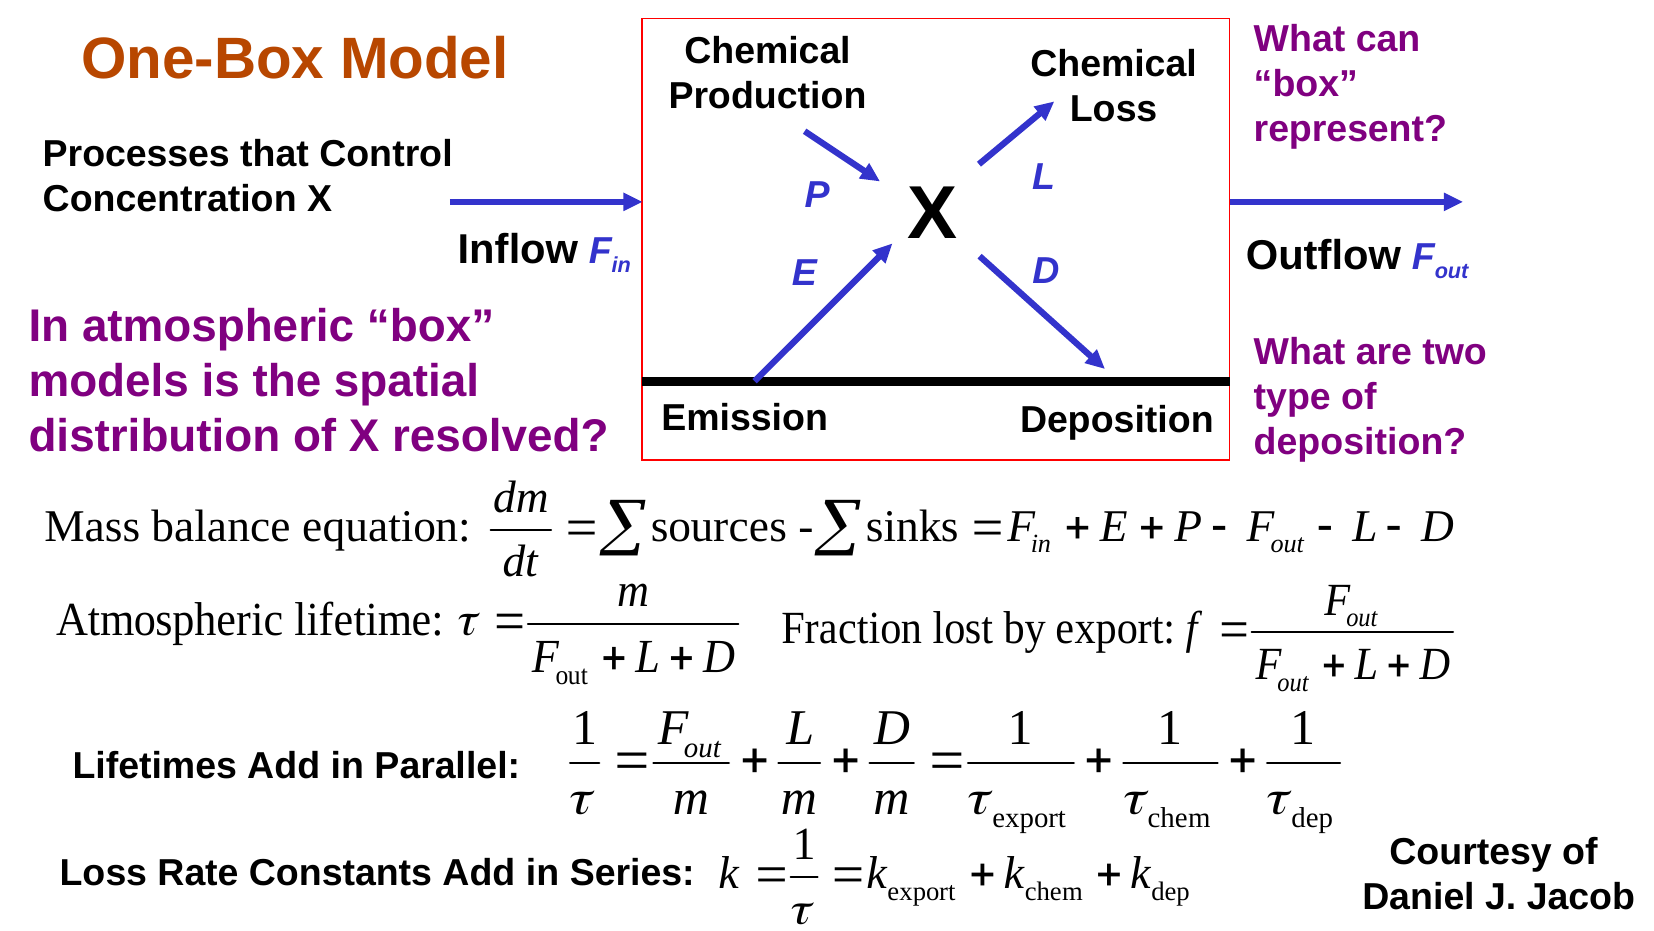

What can
“box”
represent?
One-Box Model
Chemical
Production
Chemical
Loss
Processes that Control
Concentration X
L
X
P
Inflow Fin
Outflow Fout
D
E
In atmospheric “box” models is the spatial distribution of X resolved?
What are two
type of
deposition?
Emission
Deposition
Lifetimes Add in Parallel:
Courtesy of
Daniel J. Jacob
Loss Rate Constants Add in Series: